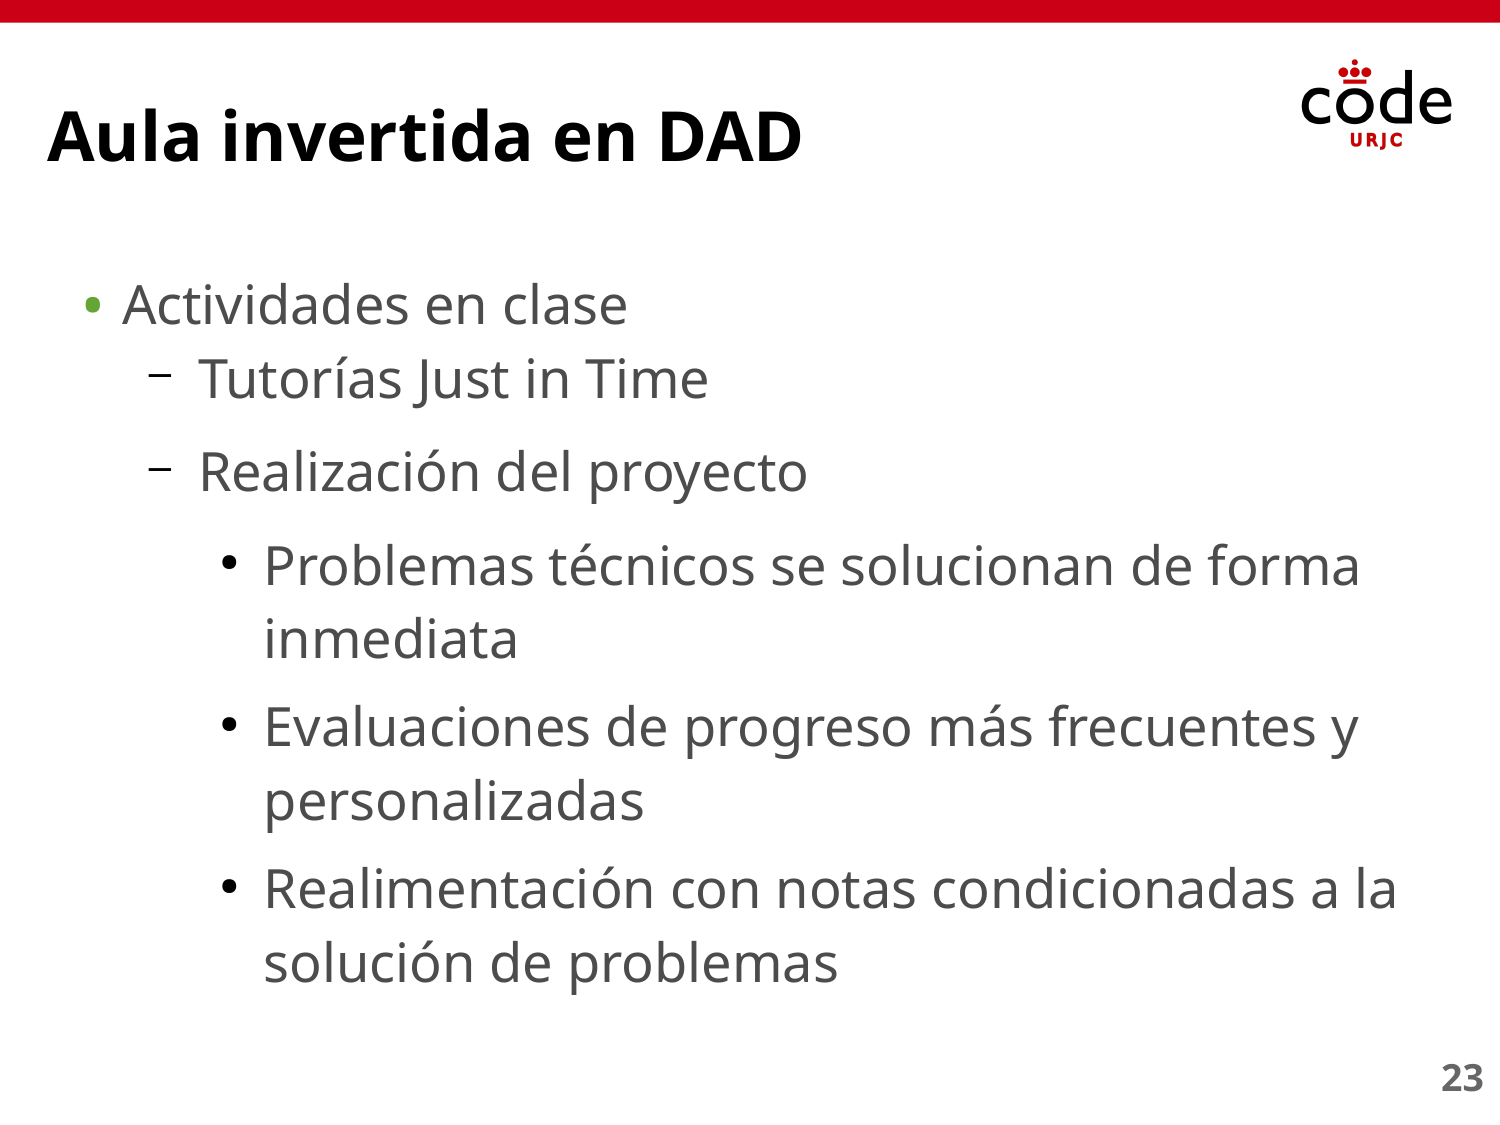

# Aula invertida en DAD
Actividades en clase
Tutorías Just in Time
Realización del proyecto
Problemas técnicos se solucionan de forma inmediata
Evaluaciones de progreso más frecuentes y personalizadas
Realimentación con notas condicionadas a la solución de problemas